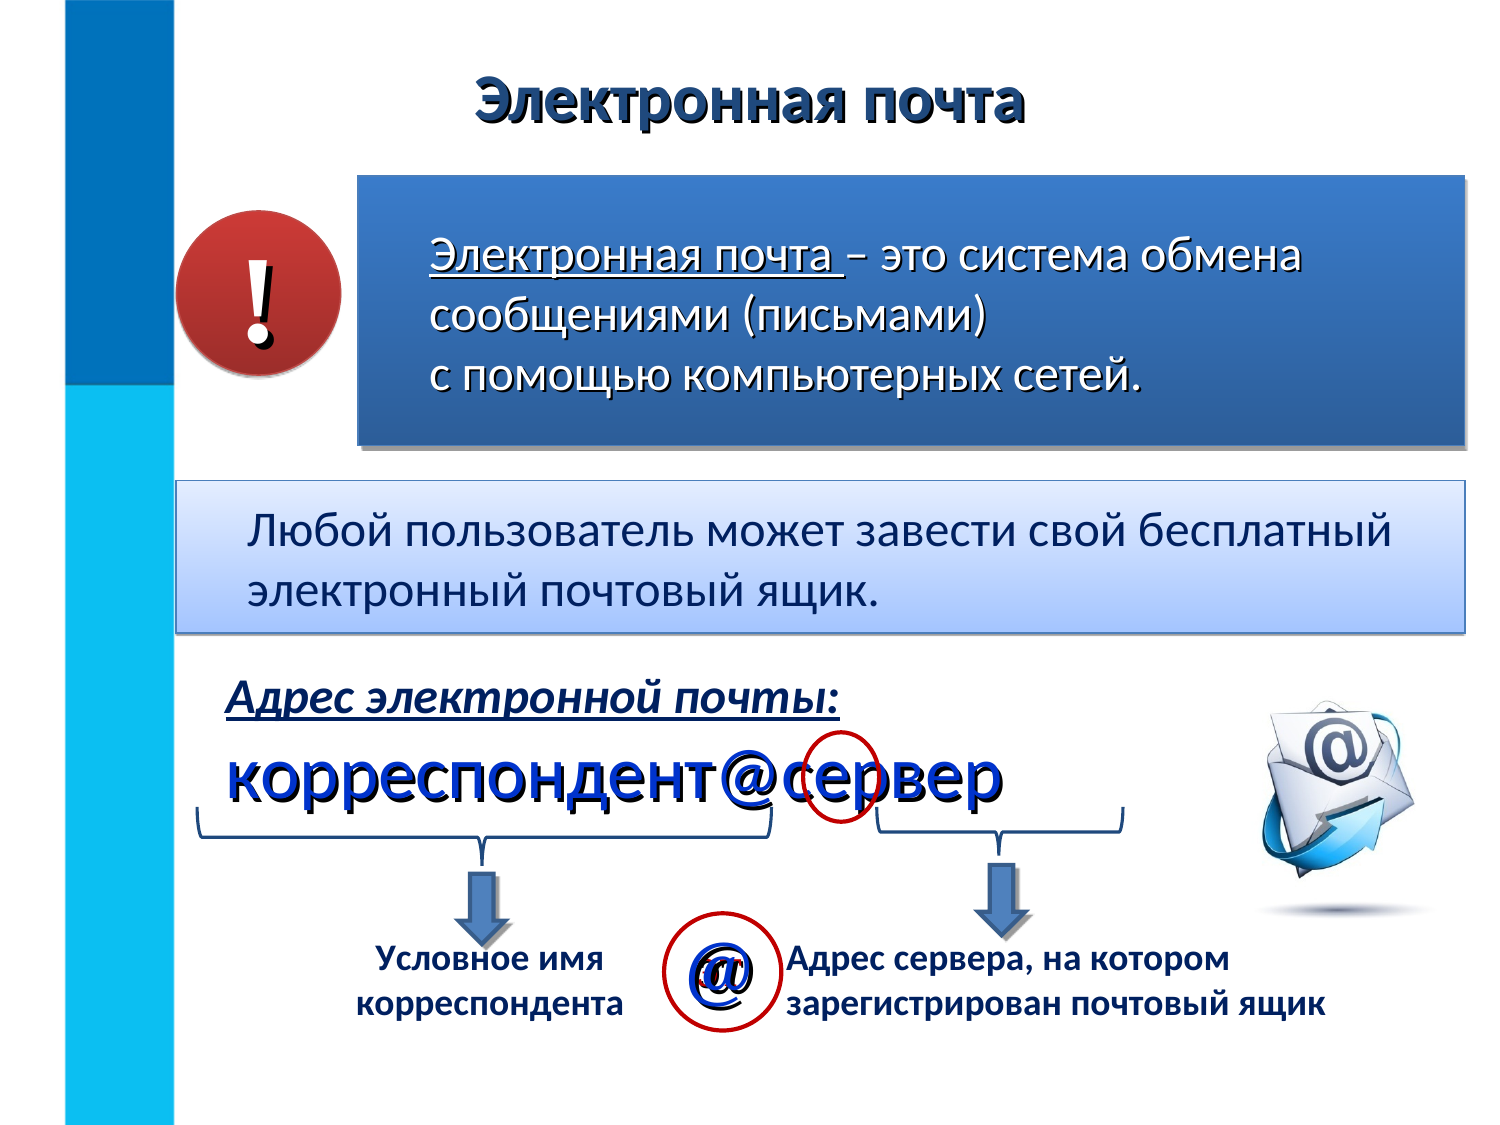

Электронная почта
# Электронная почта – это система обмена сообщениями (письмами) с помощью компьютерных сетей.
!
	Любой пользователь может завести свой бесплатный электронный почтовый ящик.
Адрес электронной почты:
корреспондент@сервер
@
Условное имя корреспондента
Адрес сервера, на котором зарегистрирован почтовый ящик
ЭТ